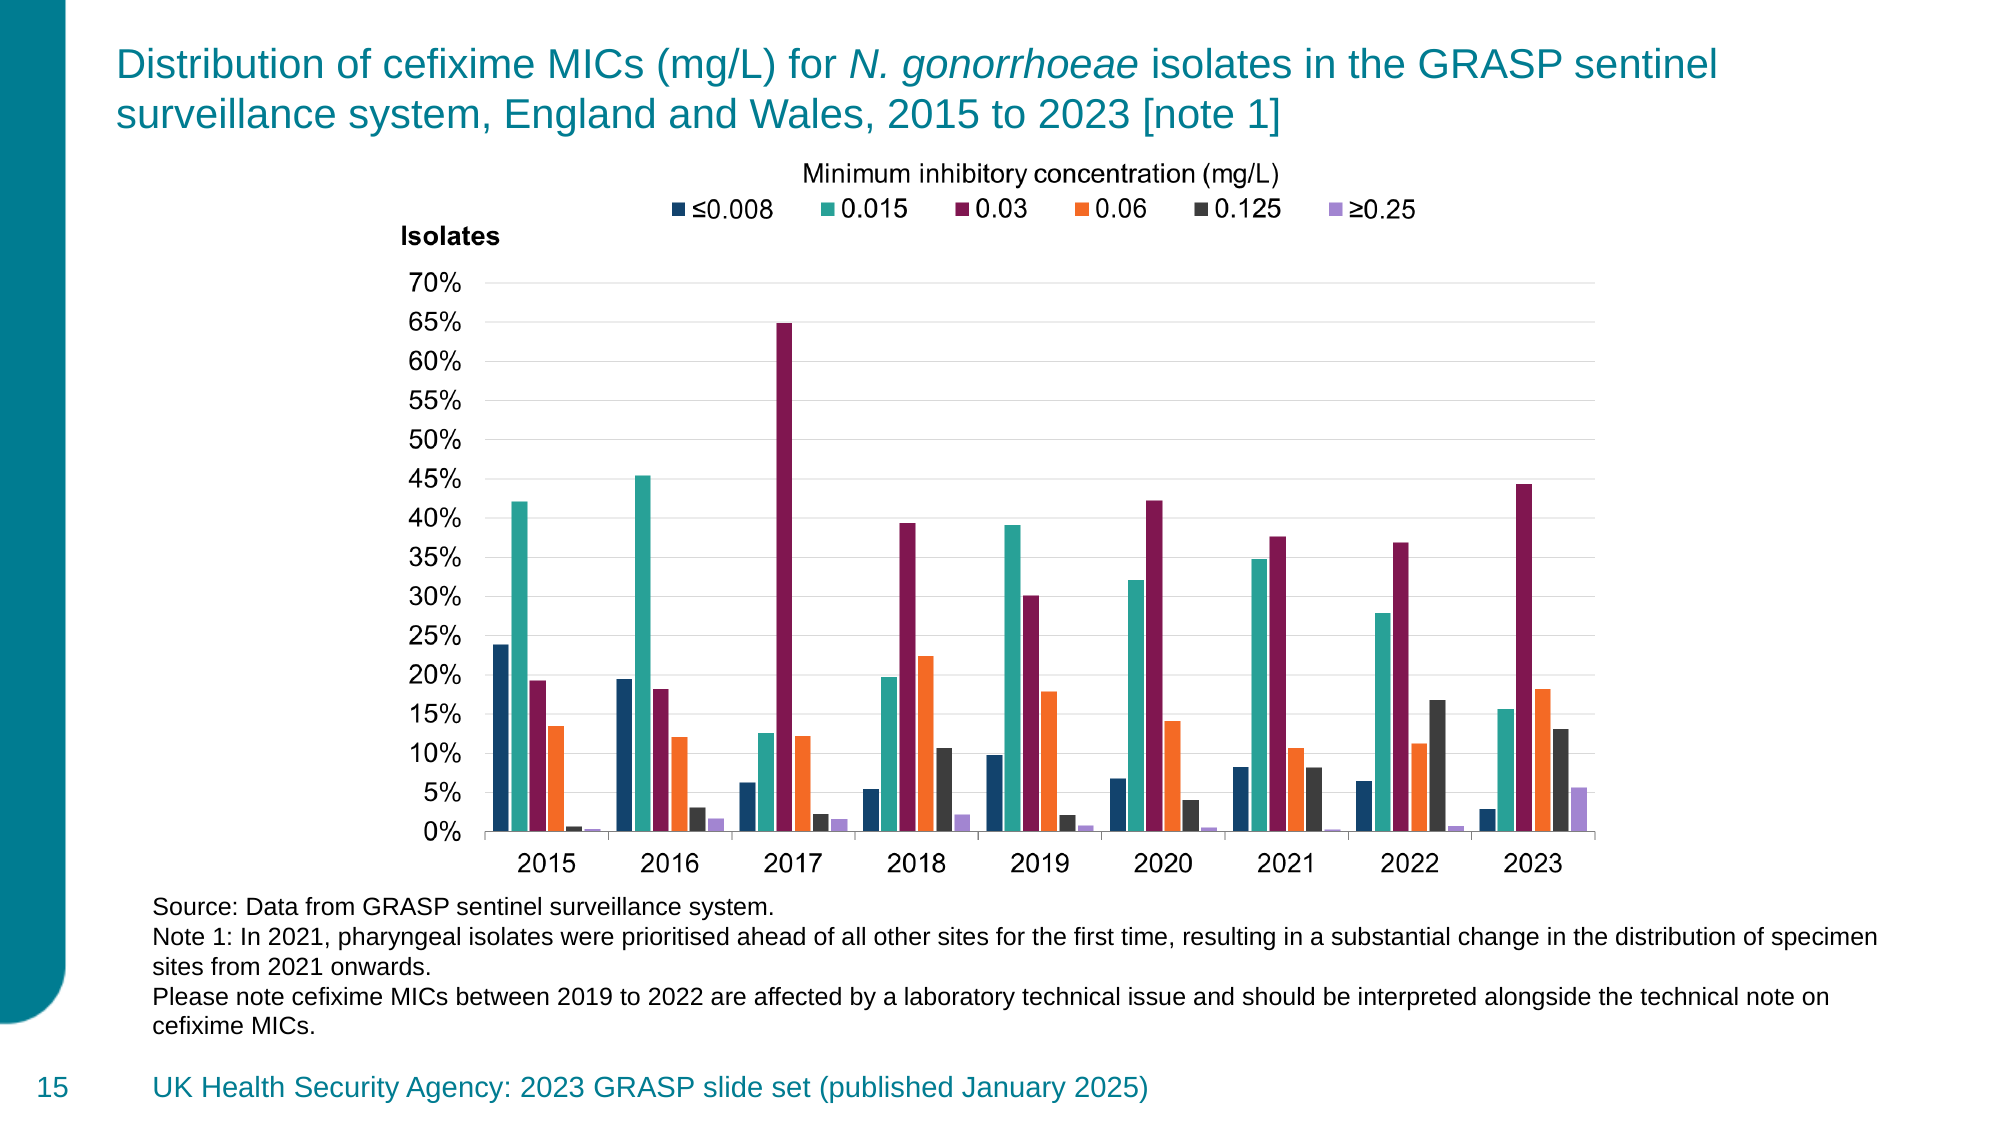

# Distribution of cefixime MICs (mg/L) for N. gonorrhoeae isolates in the GRASP sentinel surveillance system, England and Wales, 2015 to 2023 [note 1]
Source: Data from GRASP sentinel surveillance system.
Note 1: In 2021, pharyngeal isolates were prioritised ahead of all other sites for the first time, resulting in a substantial change in the distribution of specimen sites from 2021 onwards.
Please note cefixime MICs between 2019 to 2022 are affected by a laboratory technical issue and should be interpreted alongside the technical note on cefixime MICs.
UK Health Security Agency: 2023 GRASP slide set (published January 2025)